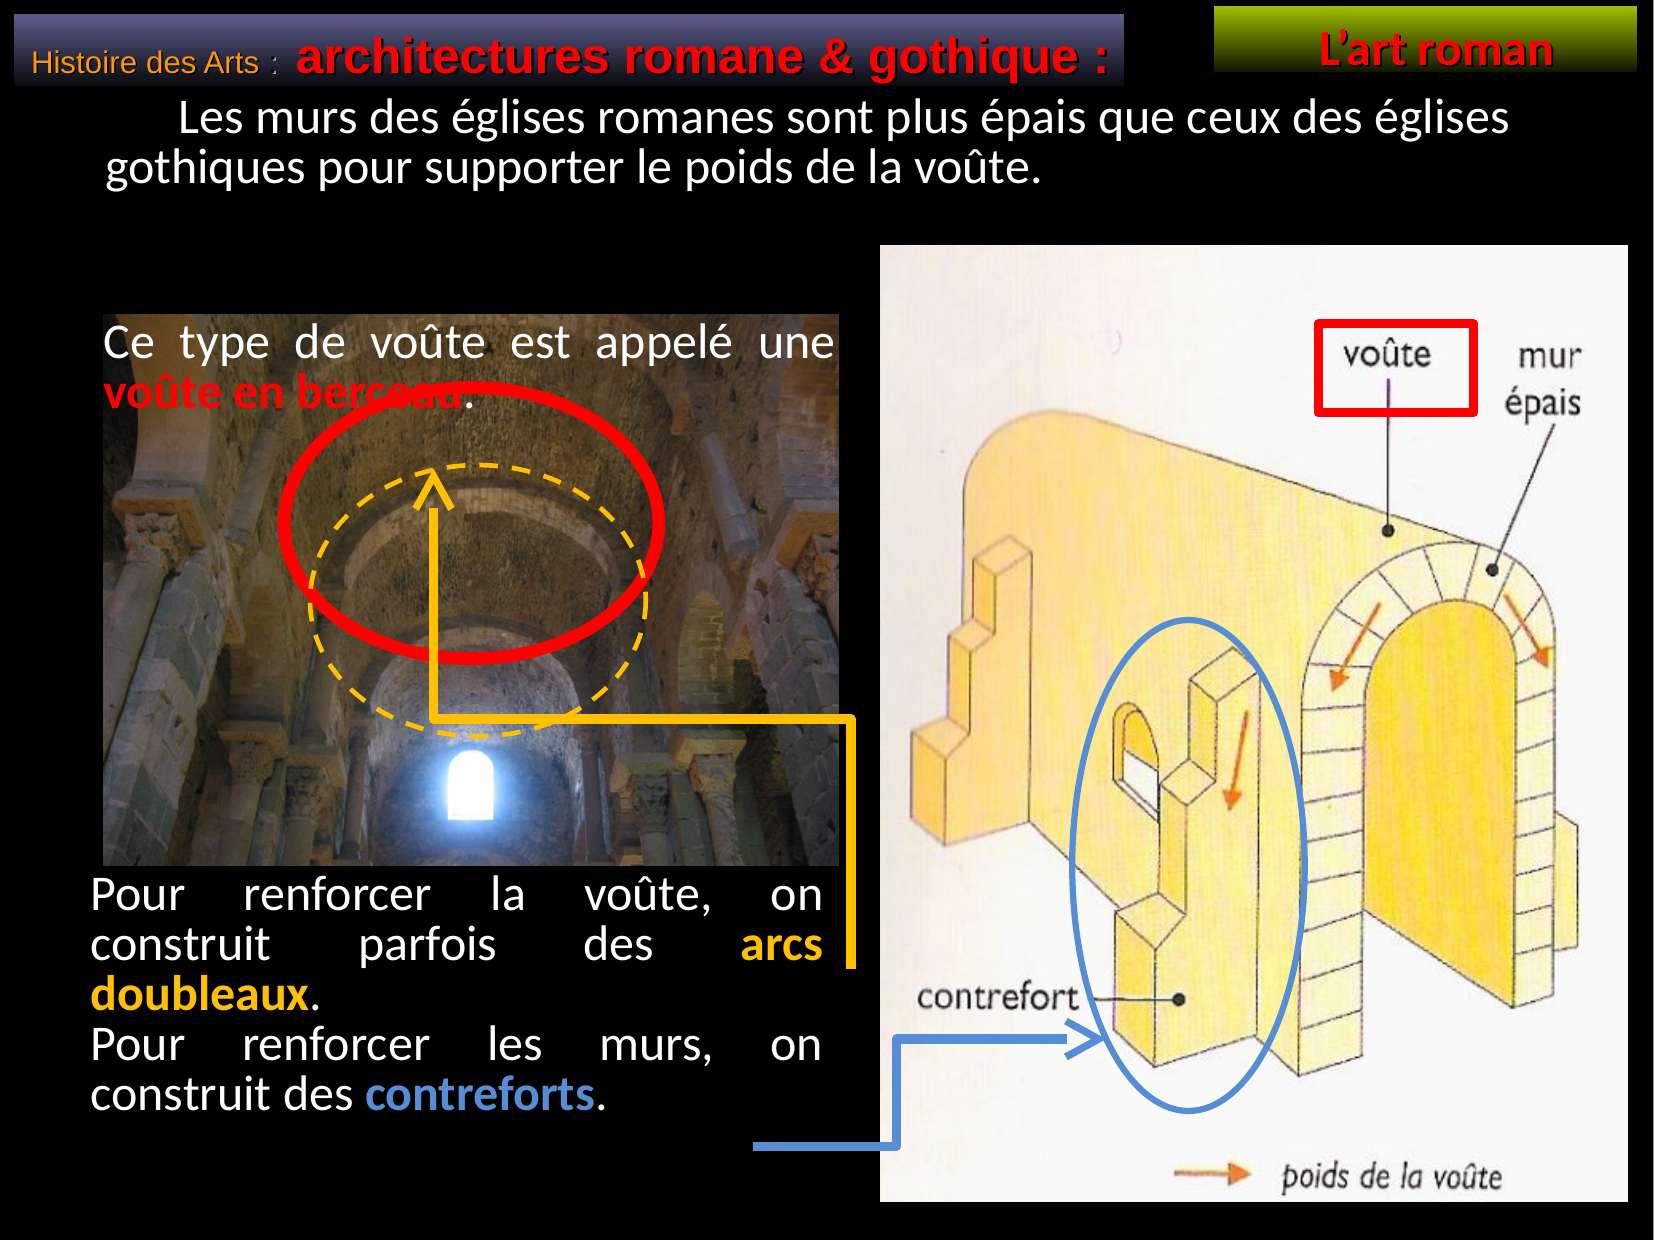

L’art roman
 Histoire des Arts : architectures romane & gothique :
	Les murs des églises romanes sont plus épais que ceux des églises gothiques pour supporter le poids de la voûte.
Ce type de voûte est appelé une voûte en berceau.
Pour renforcer la voûte, on construit parfois des arcs doubleaux.
Pour renforcer les murs, on construit des contreforts.